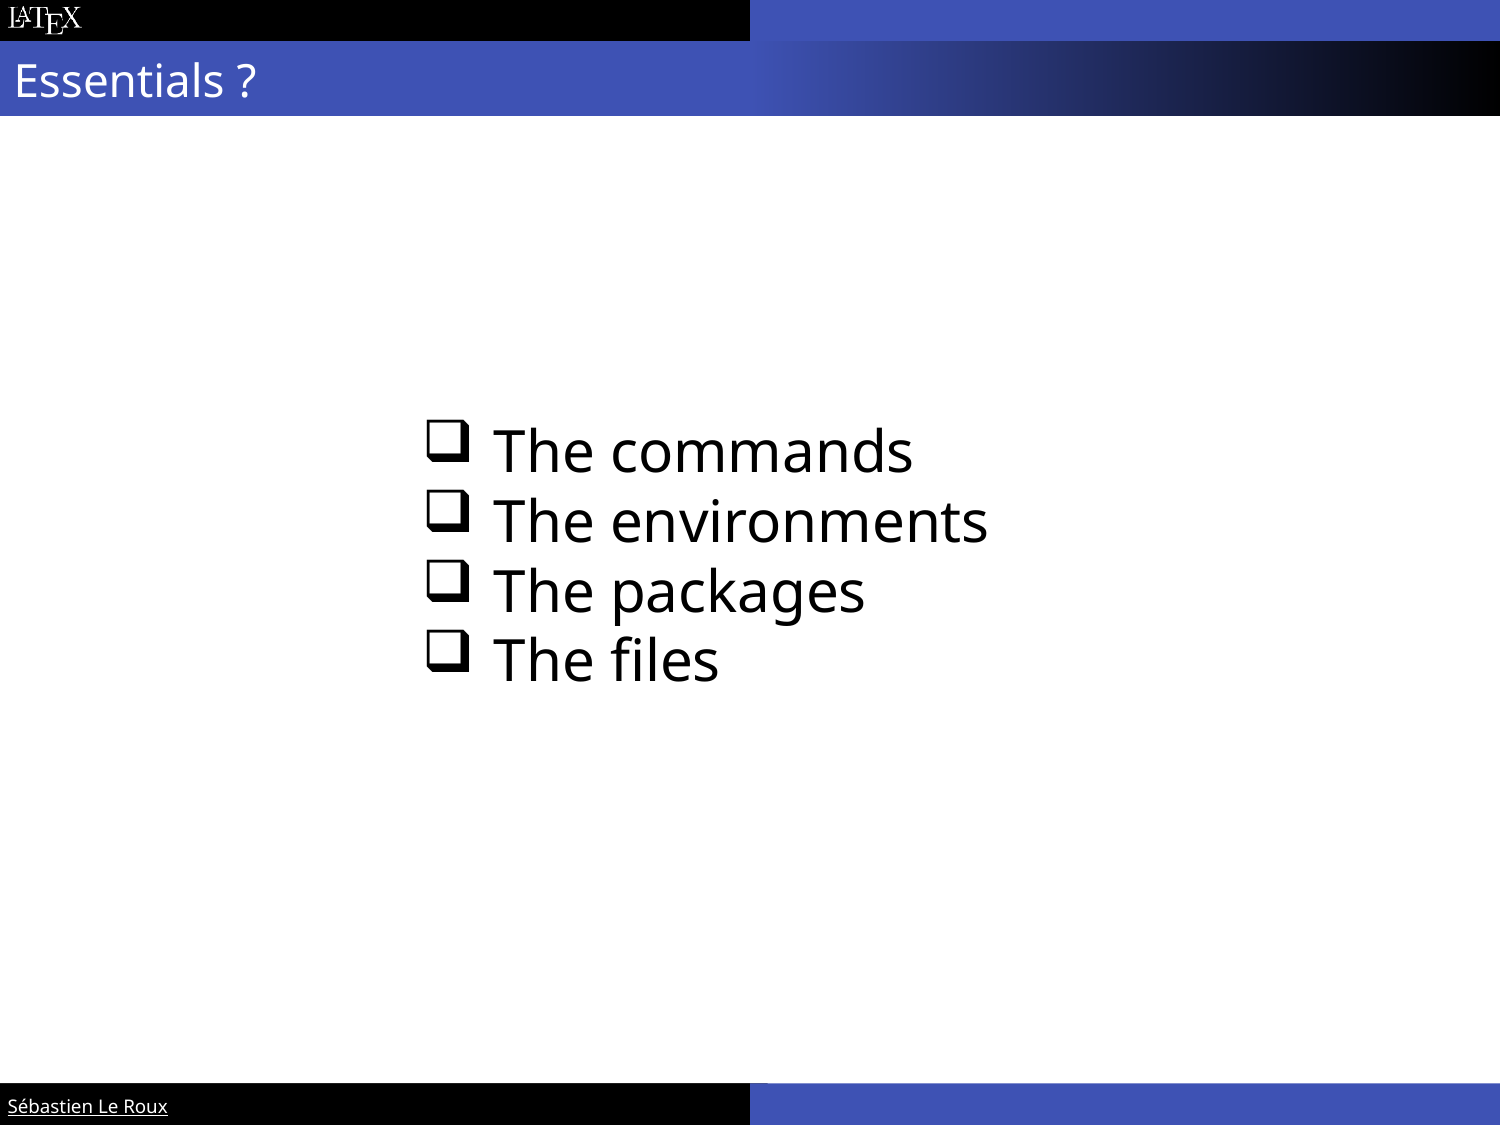

# Essentials ?
 The commands
 The environments
 The packages
 The files